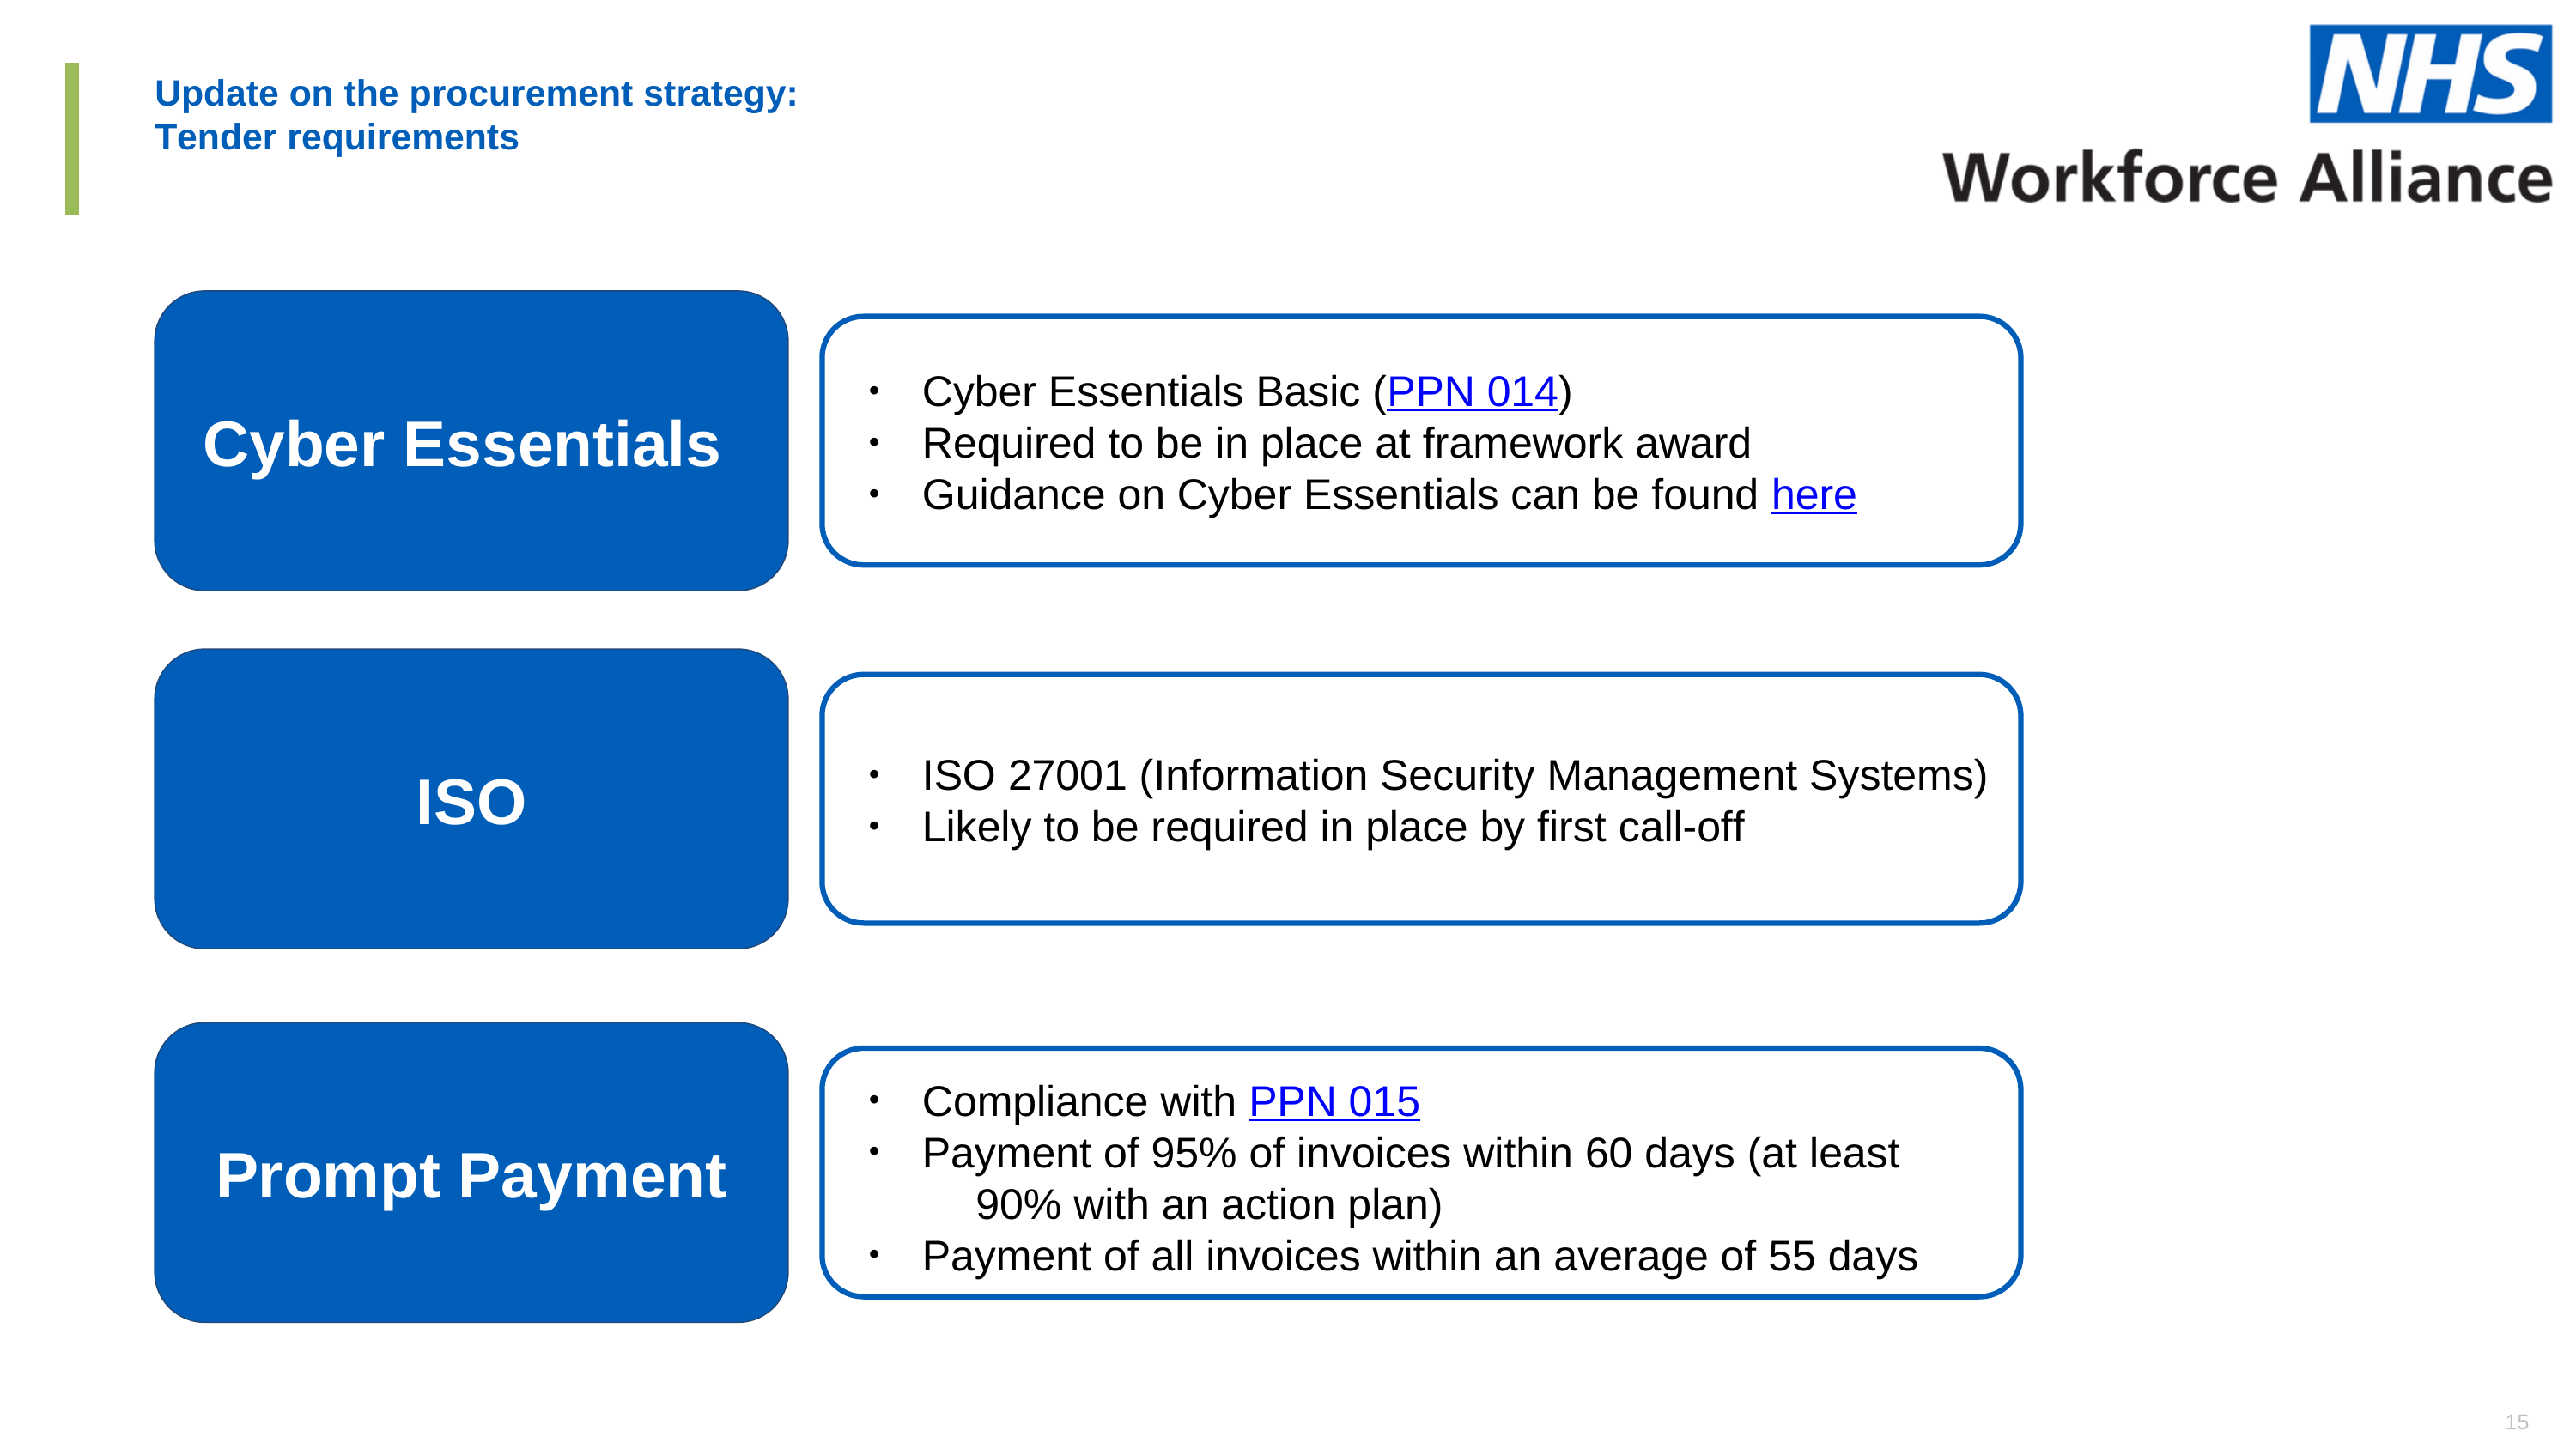

# Update on the procurement strategy:
Tender requirements
Cyber Essentials
Cyber Essentials Basic (PPN 014)
Required to be in place at framework award
Guidance on Cyber Essentials can be found here
ISO
ISO 27001 (Information Security Management Systems)
Likely to be required in place by first call-off
Prompt Payment
Compliance with PPN 015
Payment of 95% of invoices within 60 days (at least 90% with an action plan)
Payment of all invoices within an average of 55 days